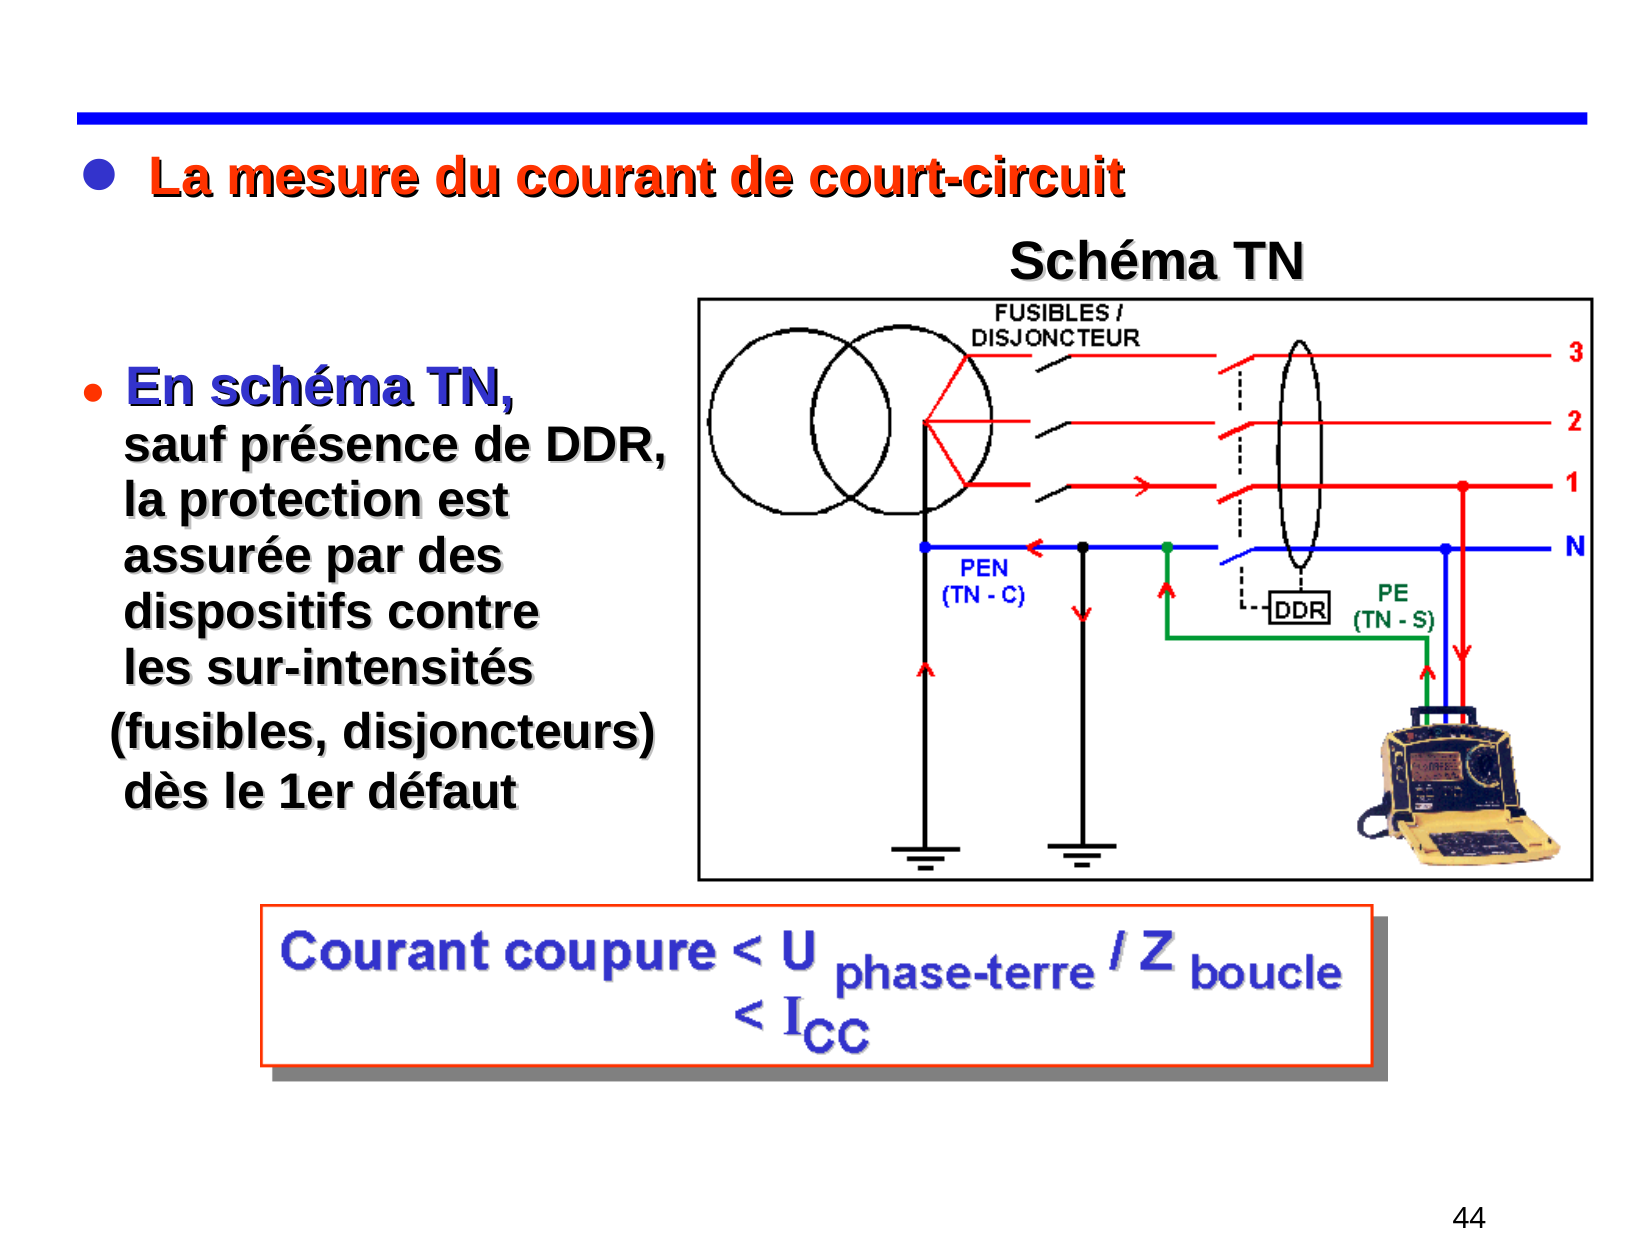

 La mesure du courant de court-circuit
Schéma TN
 En schéma TN,
 sauf présence de DDR,
 la protection est
 assurée par des
 dispositifs contre
 les sur-intensités
 (fusibles, disjoncteurs)‏
 dès le 1er défaut